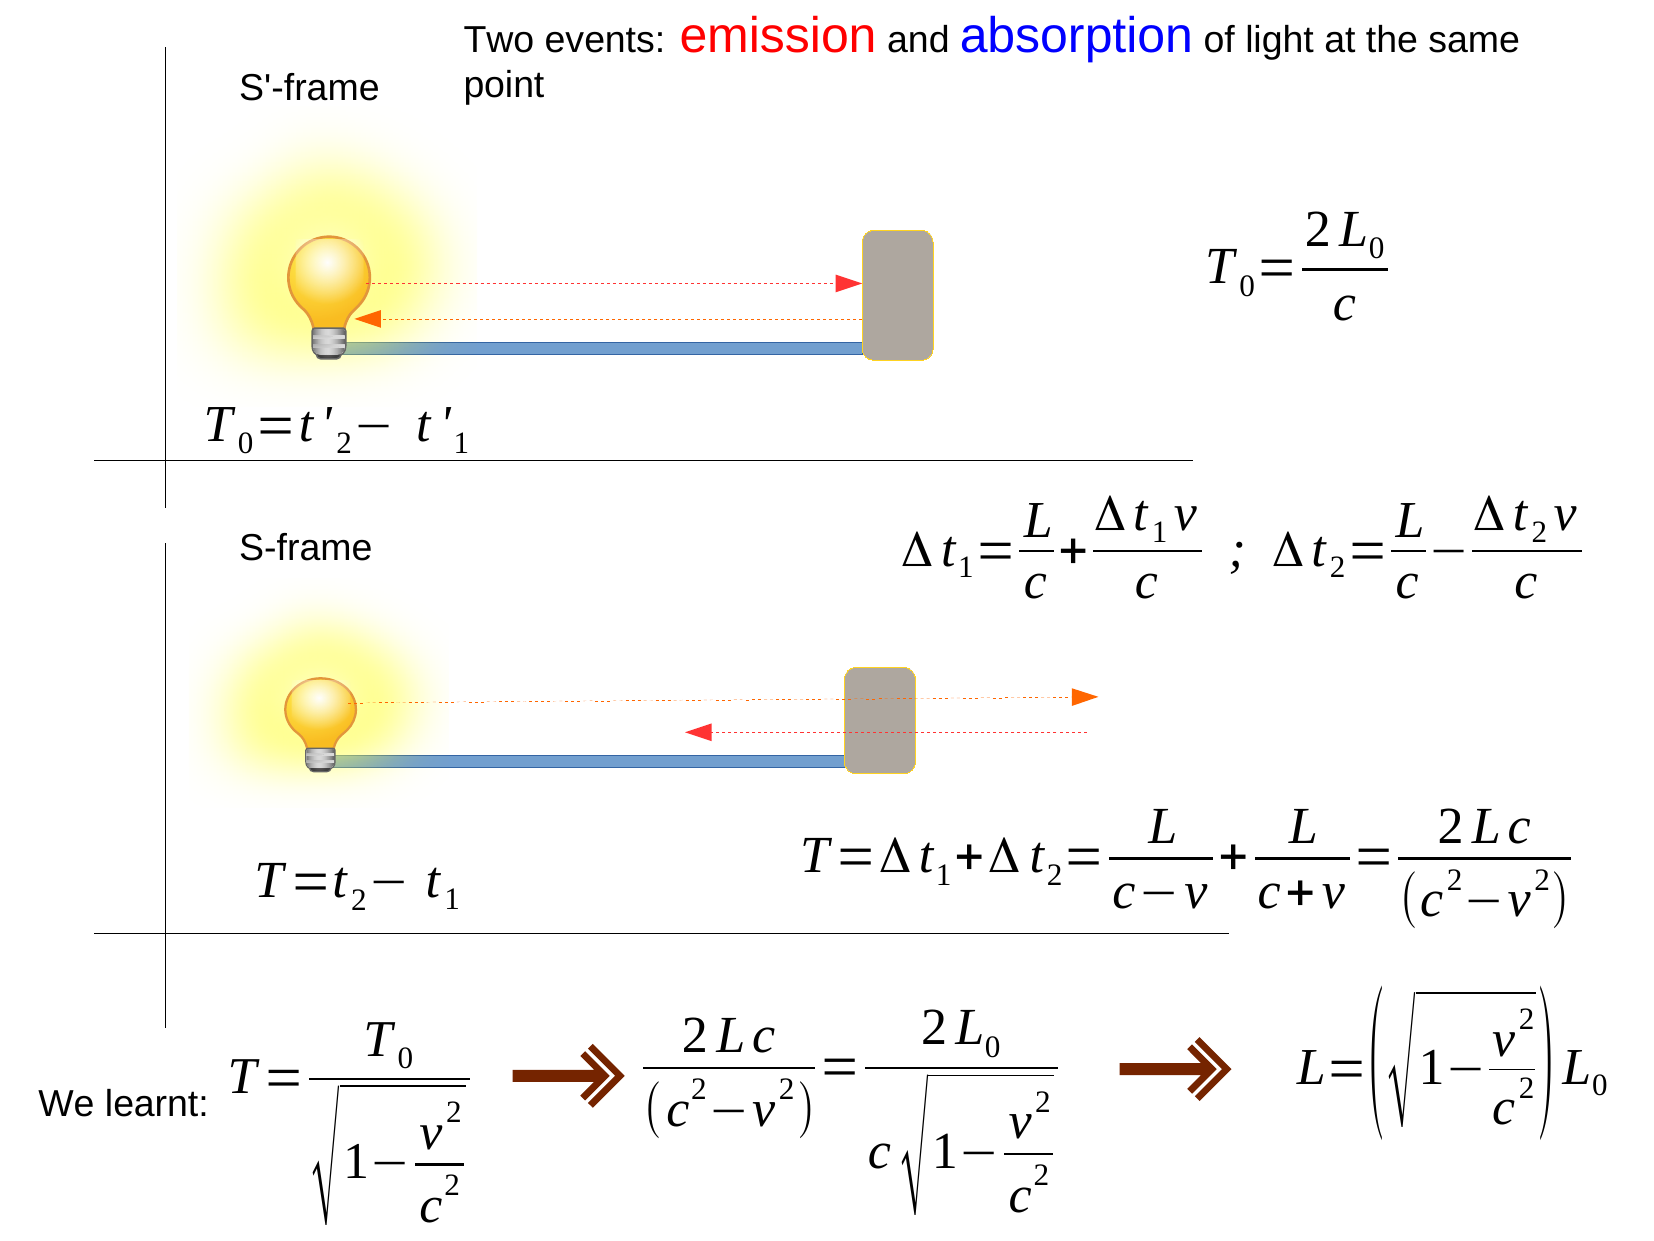

Two events: emission and absorption of light at the same point
S'-frame
S-frame
We learnt: